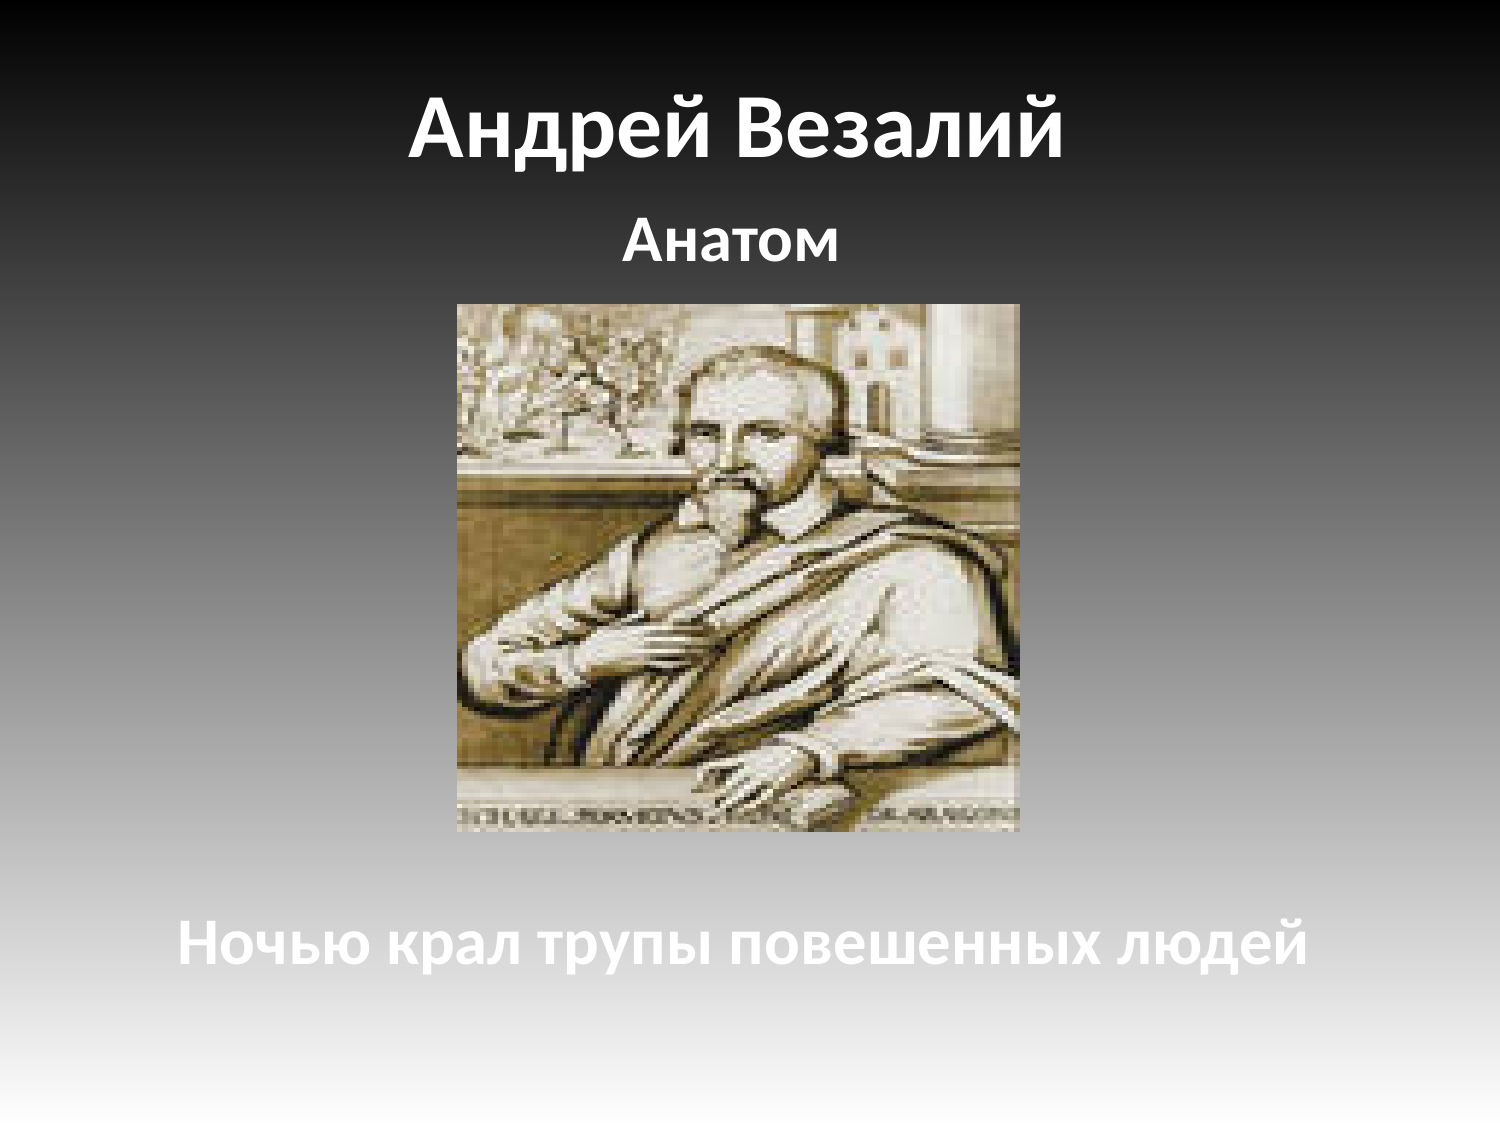

Андрей Везалий
Анатом
Ночью крал трупы повешенных людей